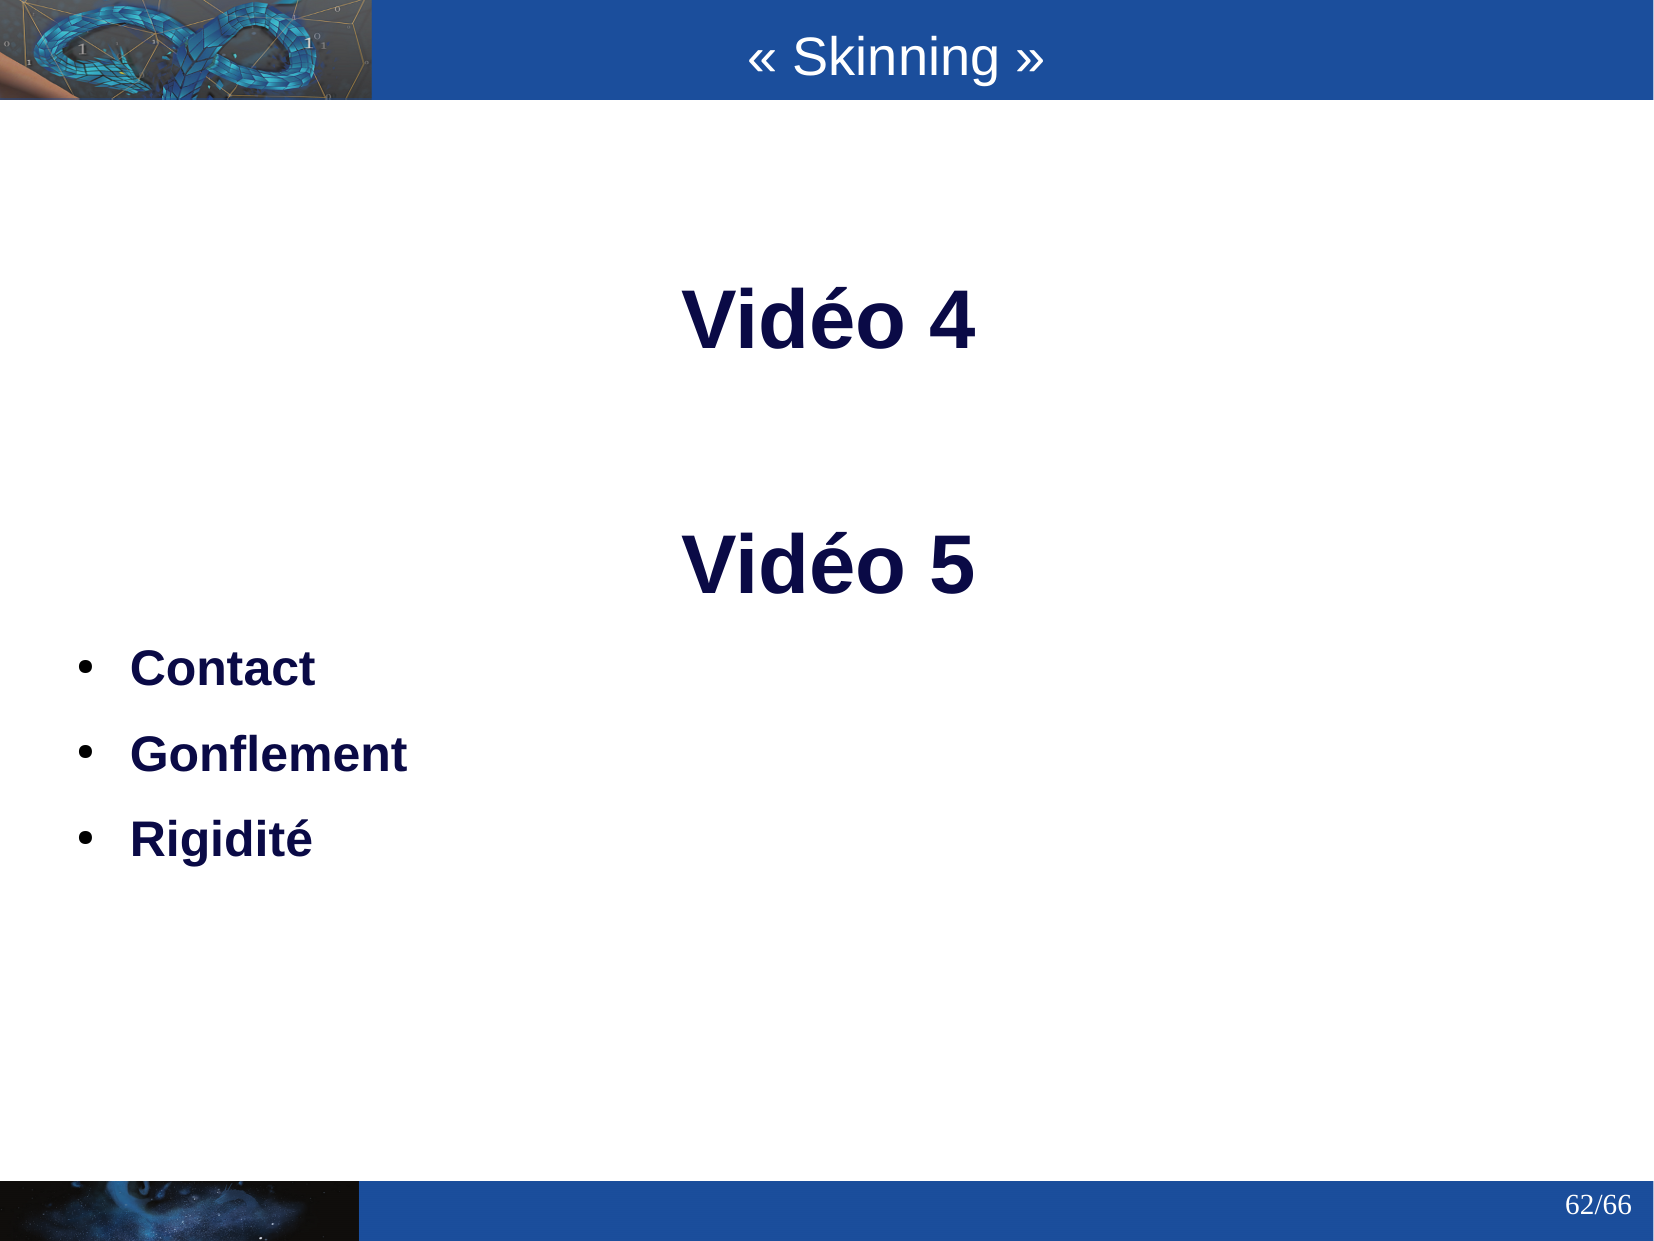

# « Skinning »
Vidéo 4
Vidéo 5
Contact
Gonflement
Rigidité
62